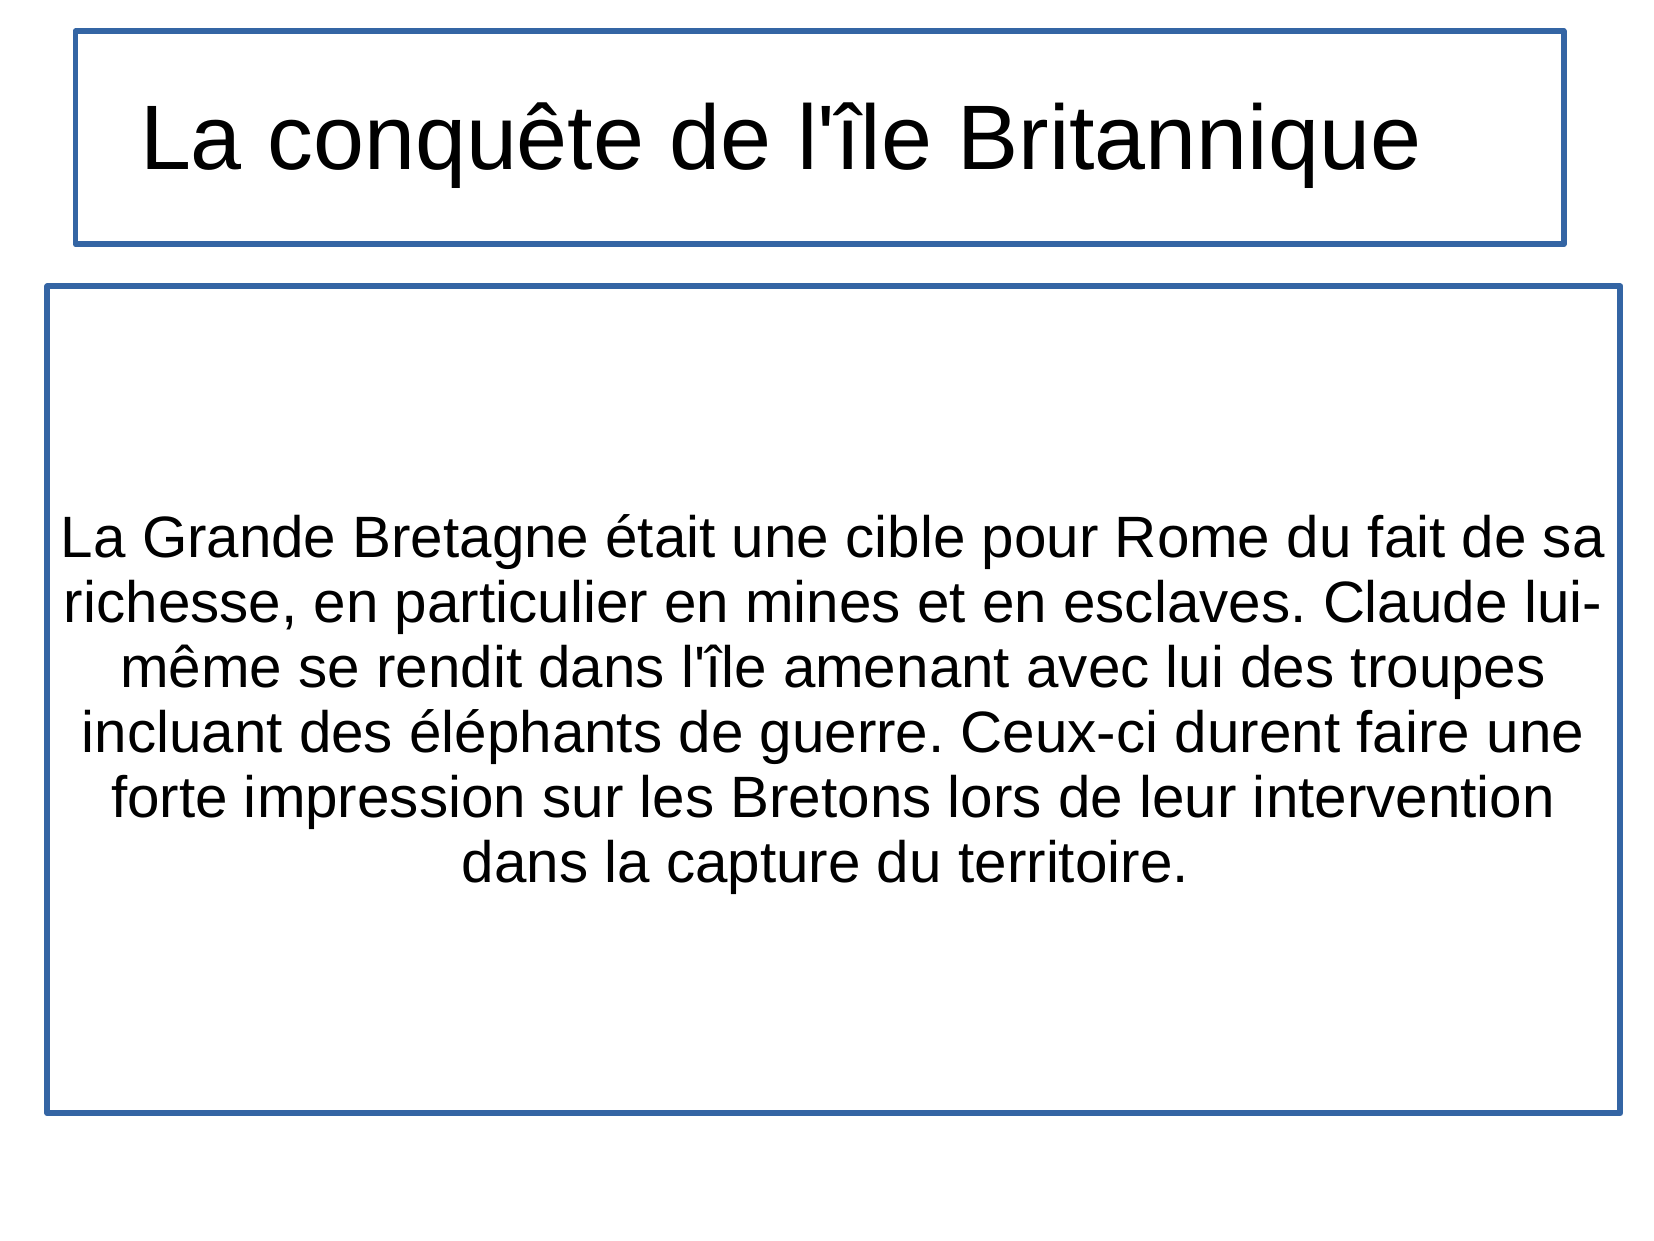

# La conquête de l'île Britannique
La Grande Bretagne était une cible pour Rome du fait de sa richesse, en particulier en mines et en esclaves. Claude lui-même se rendit dans l'île amenant avec lui des troupes incluant des éléphants de guerre. Ceux-ci durent faire une forte impression sur les Bretons lors de leur intervention dans la capture du territoire.